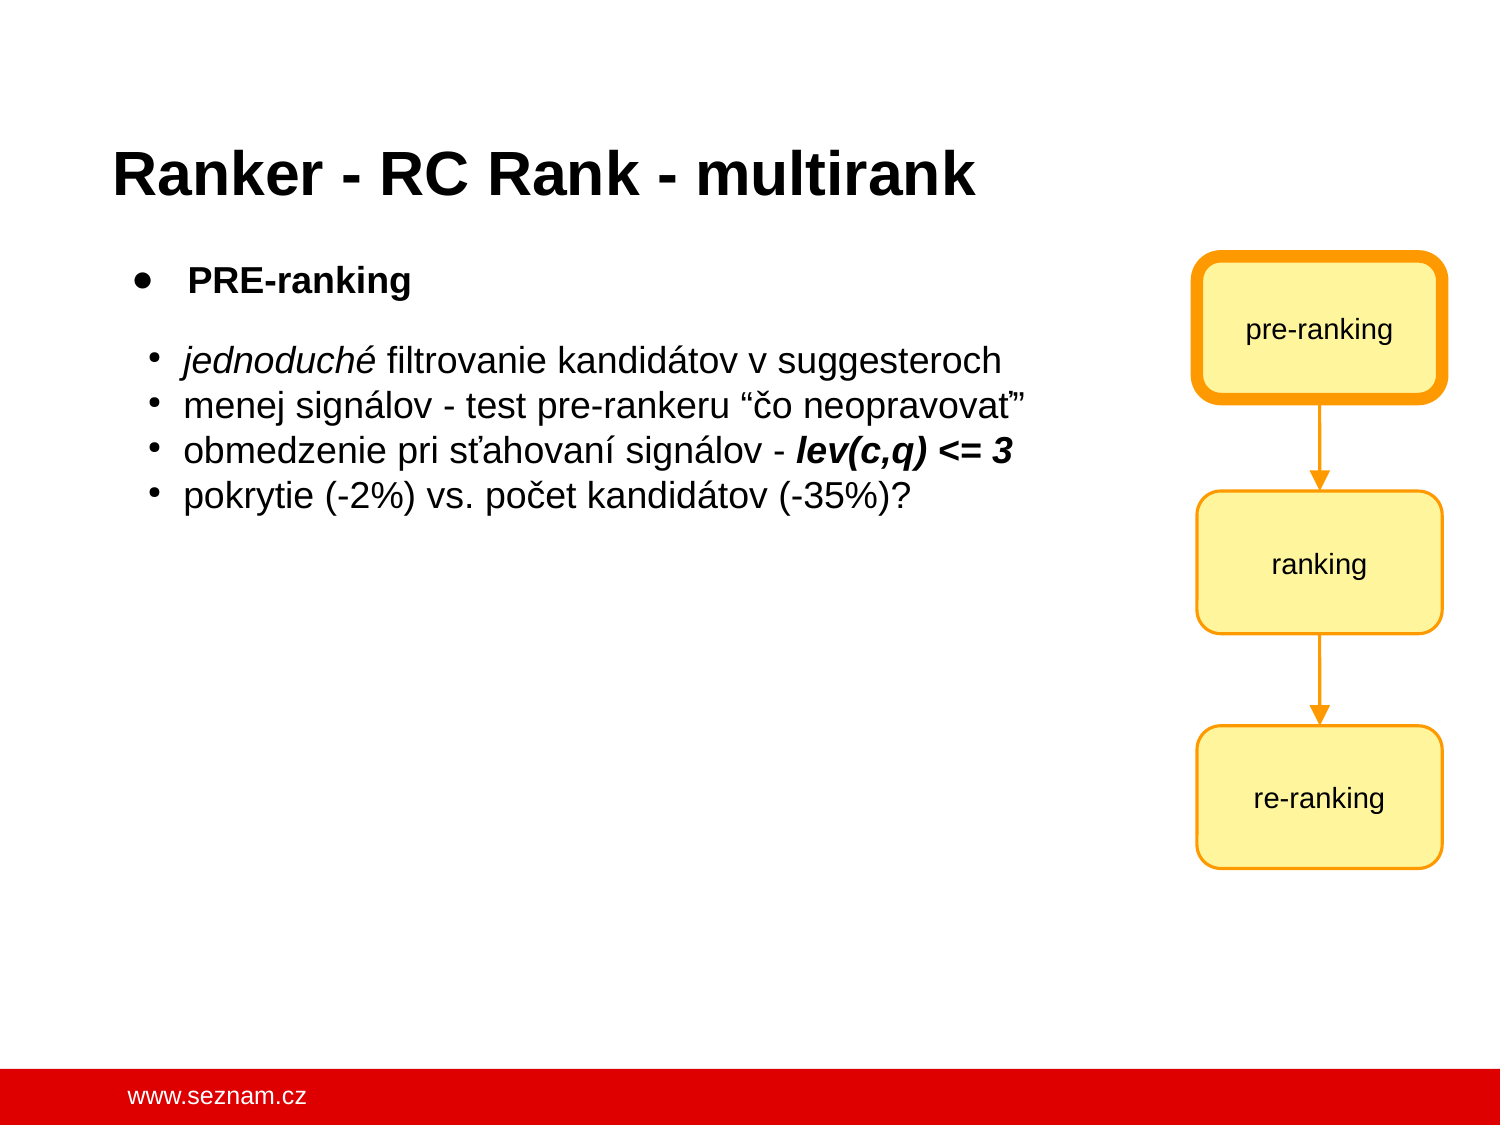

Ranker - RC Rank - multirank
PRE-ranking
jednoduché filtrovanie kandidátov v suggesteroch
menej signálov - test pre-rankeru “čo neopravovať”
obmedzenie pri sťahovaní signálov - lev(c,q) <= 3
pokrytie (-2%) vs. počet kandidátov (-35%)?
pre-ranking
ranking
re-ranking